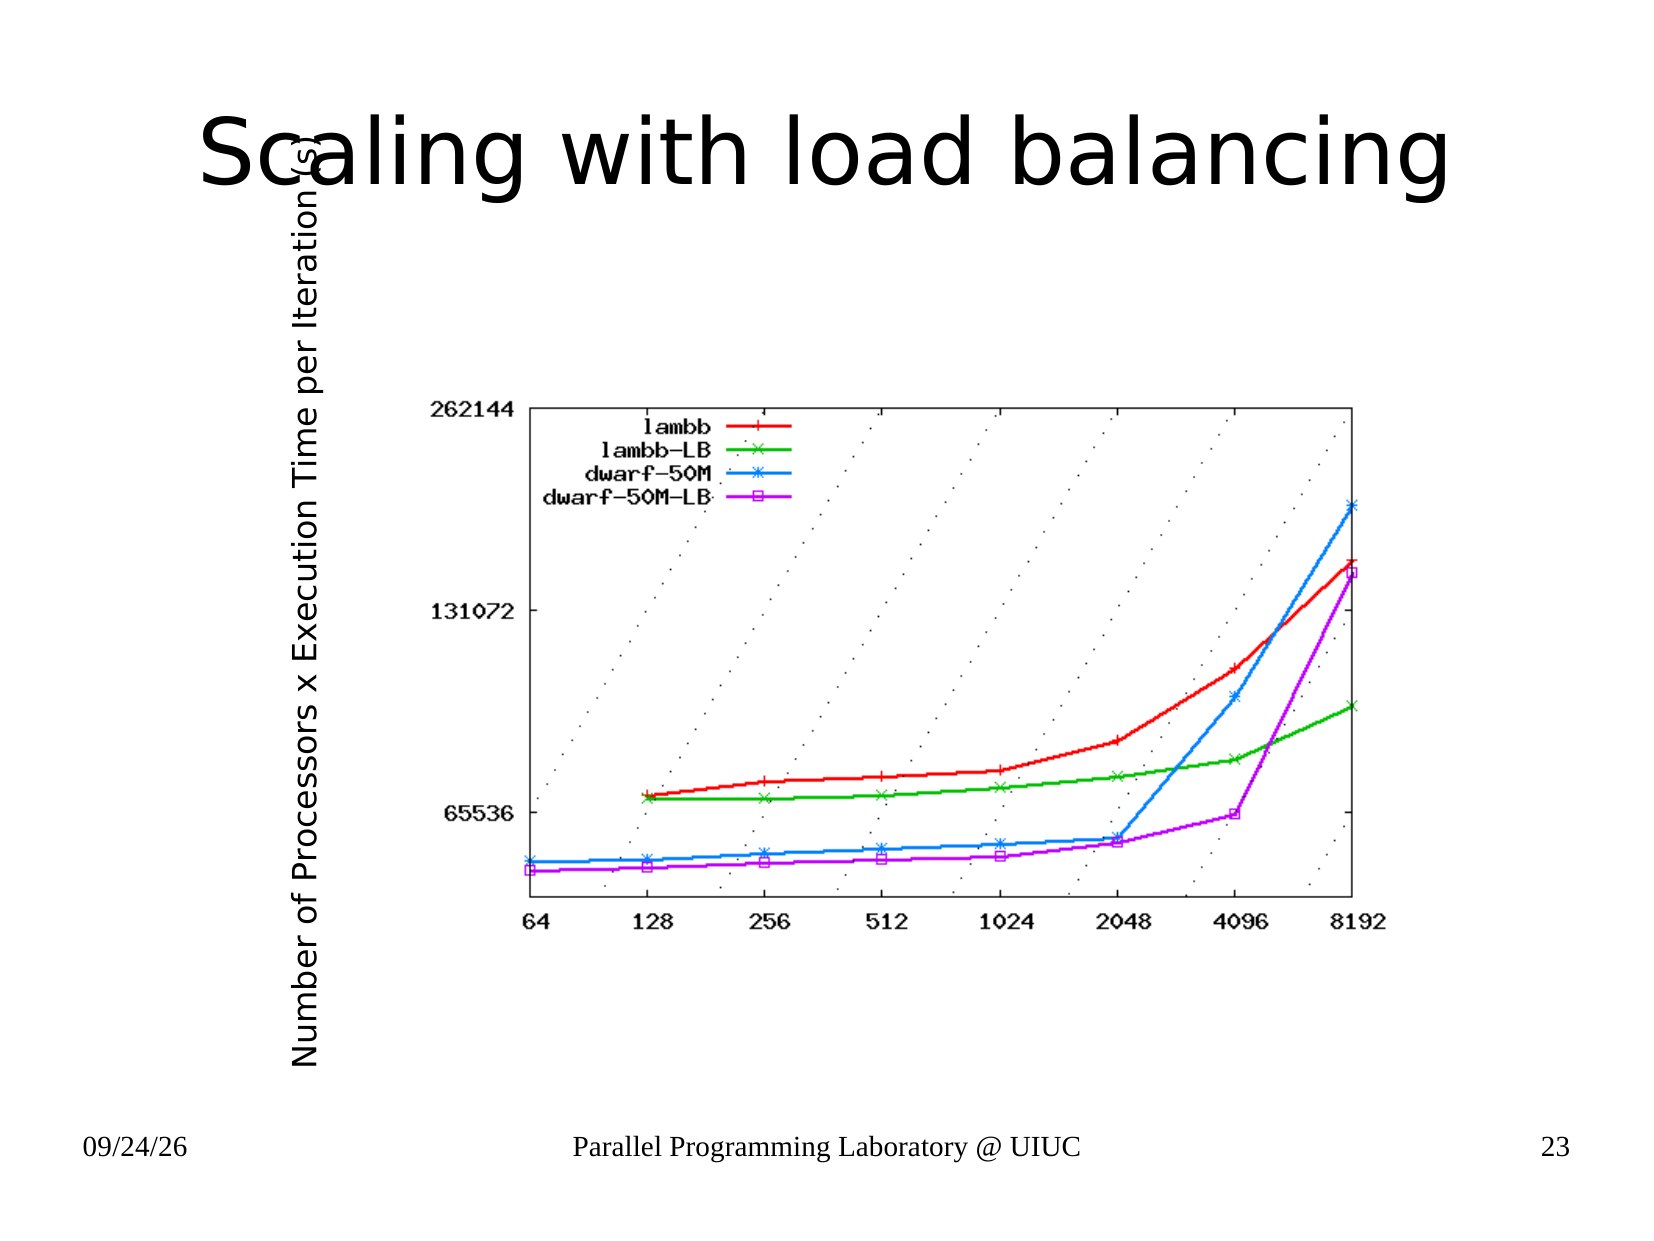

# Scaling with load balancing
Number of Processors x Execution Time per Iteration (s)
Parallel Programming Laboratory @ UIUC
23